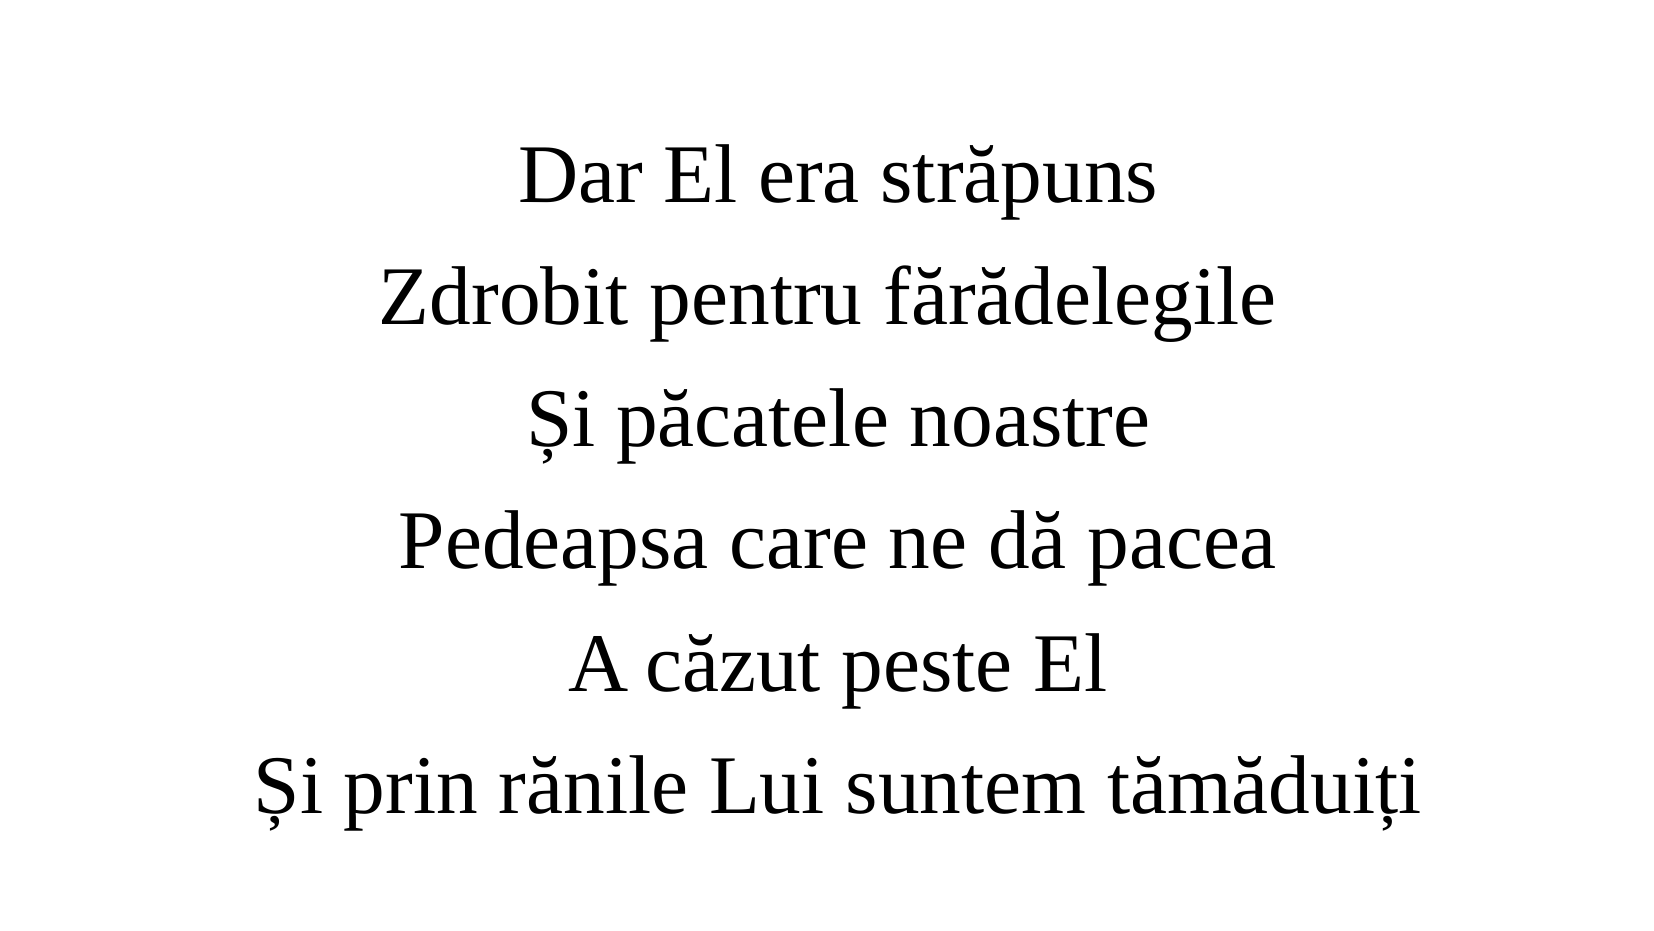

# Dar El era străpuns
Zdrobit pentru fărădelegile
Și păcatele noastre
Pedeapsa care ne dă pacea
A căzut peste El
Și prin rănile Lui suntem tămăduiți